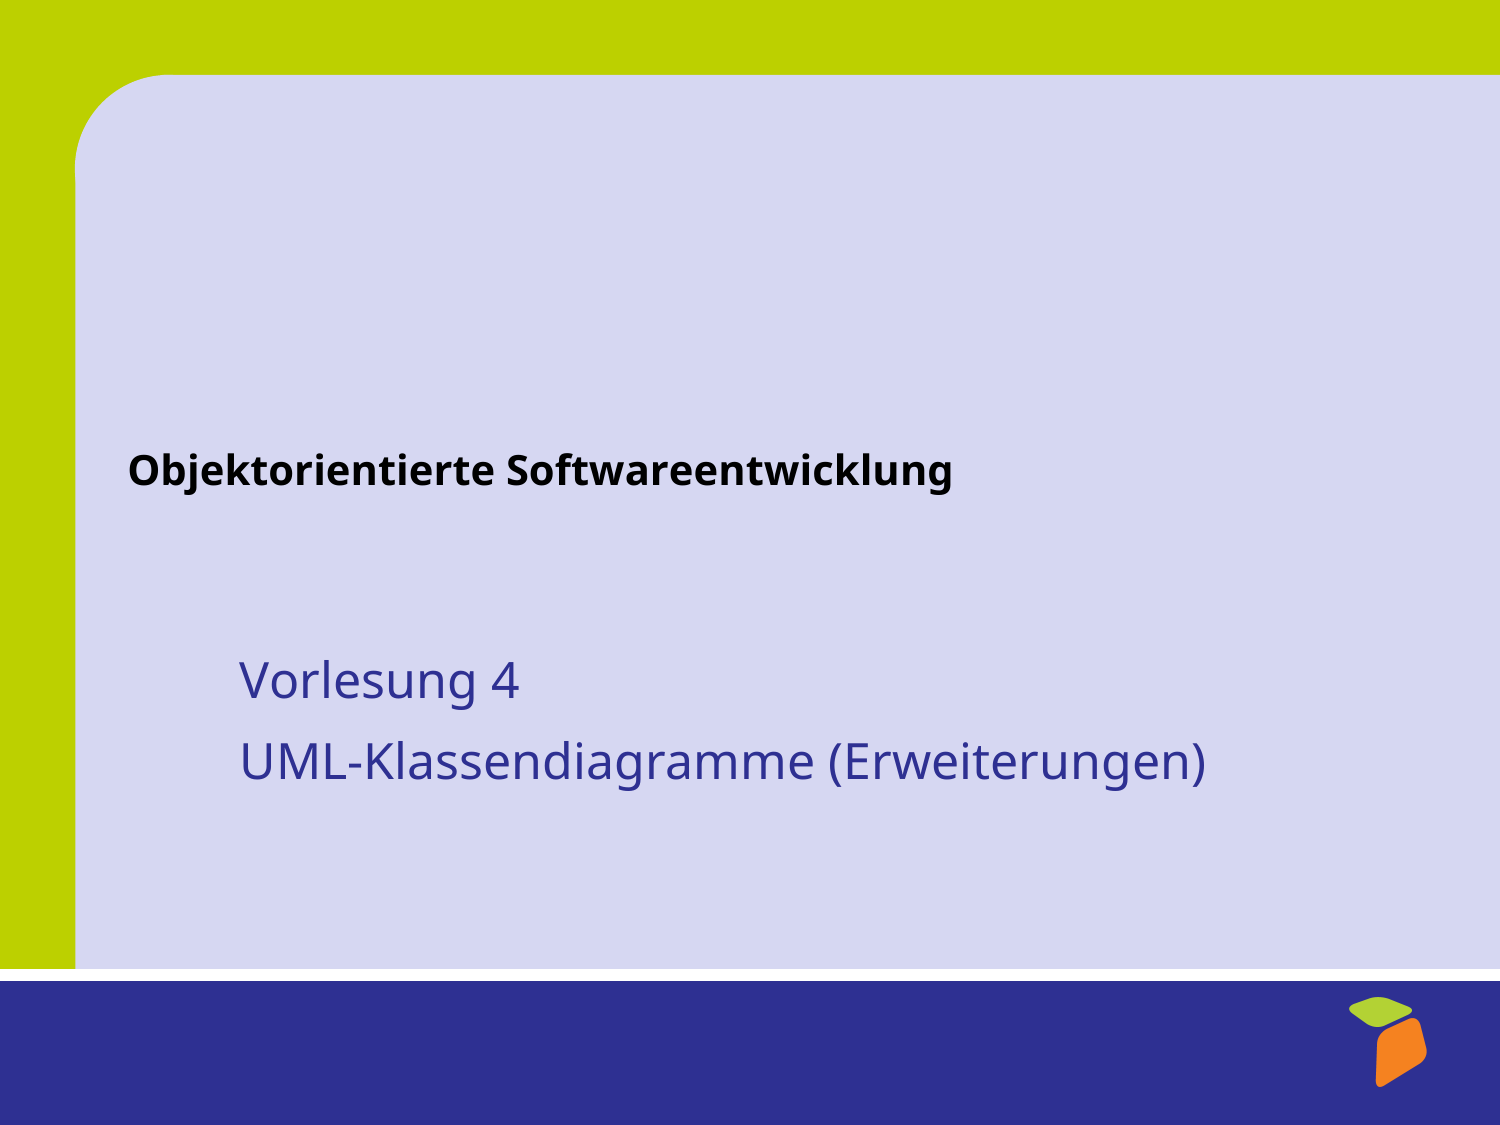

# Objektorientierte Softwareentwicklung
Vorlesung 4
UML-Klassendiagramme (Erweiterungen)